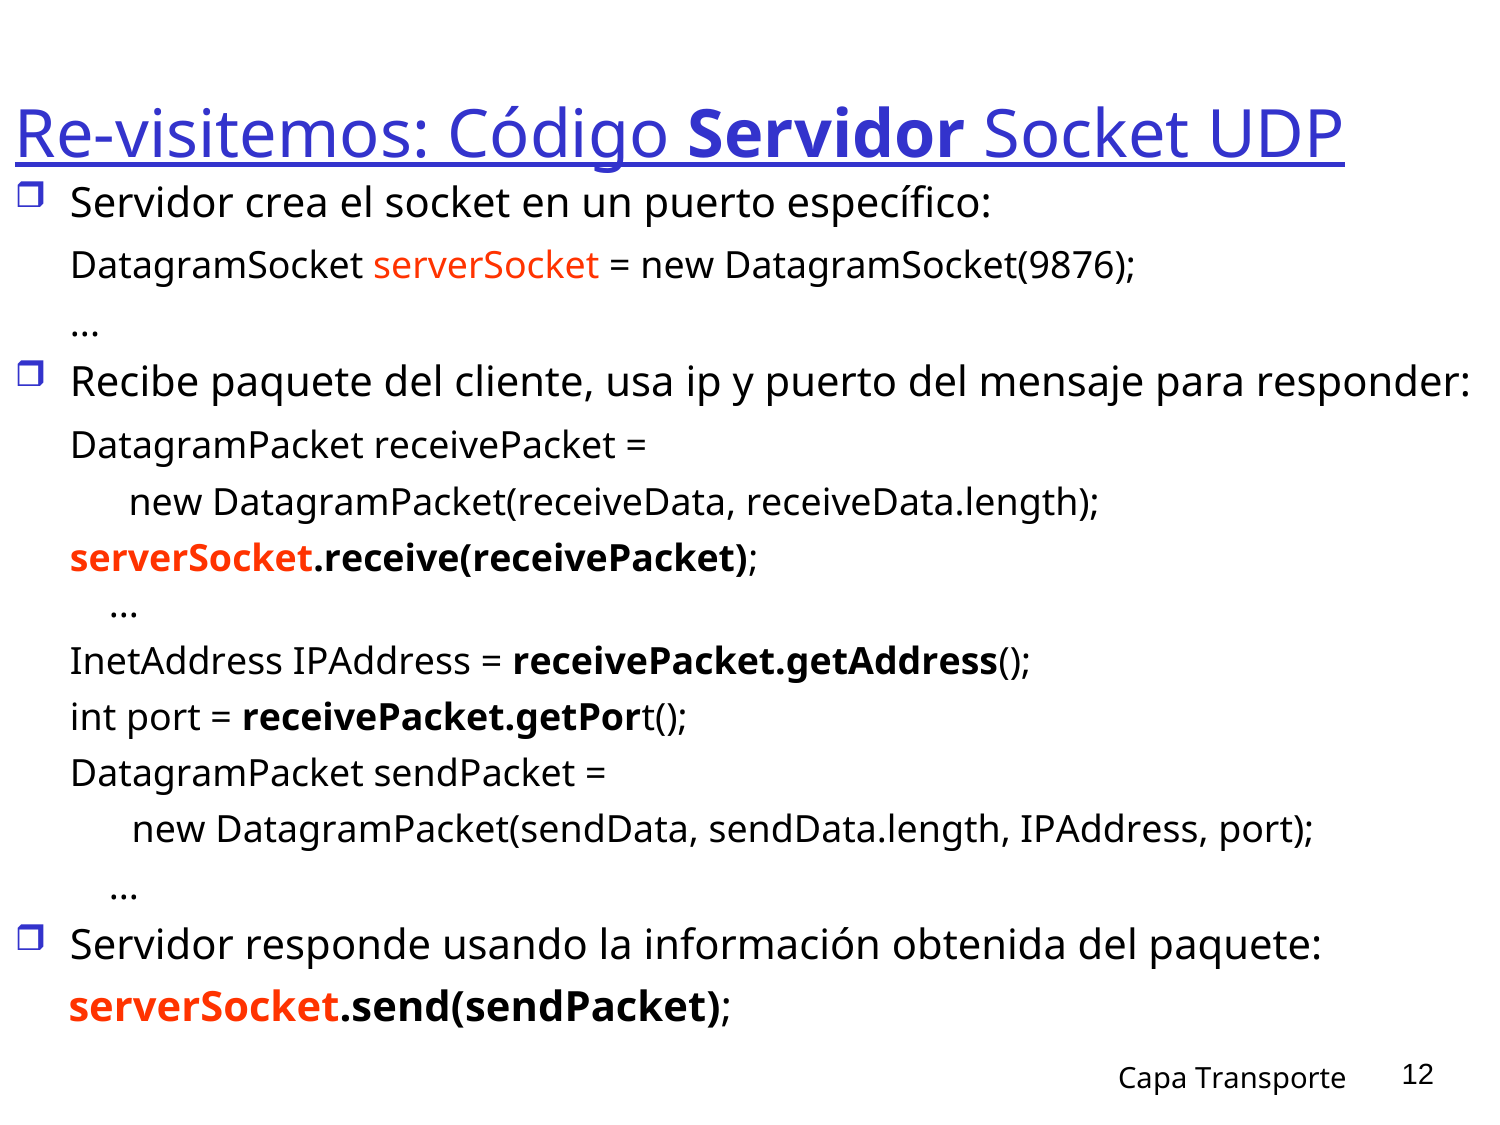

# Re-visitemos: Código Servidor Socket UDP
Servidor crea el socket en un puerto específico:
	DatagramSocket serverSocket = new DatagramSocket(9876);
	...
Recibe paquete del cliente, usa ip y puerto del mensaje para responder:
	DatagramPacket receivePacket =
	 new DatagramPacket(receiveData, receiveData.length);
	serverSocket.receive(receivePacket);
	 ...
	InetAddress IPAddress = receivePacket.getAddress();
	int port = receivePacket.getPort();
	DatagramPacket sendPacket =
 new DatagramPacket(sendData, sendData.length, IPAddress, port);
	 ...
Servidor responde usando la información obtenida del paquete:
 serverSocket.send(sendPacket);
12